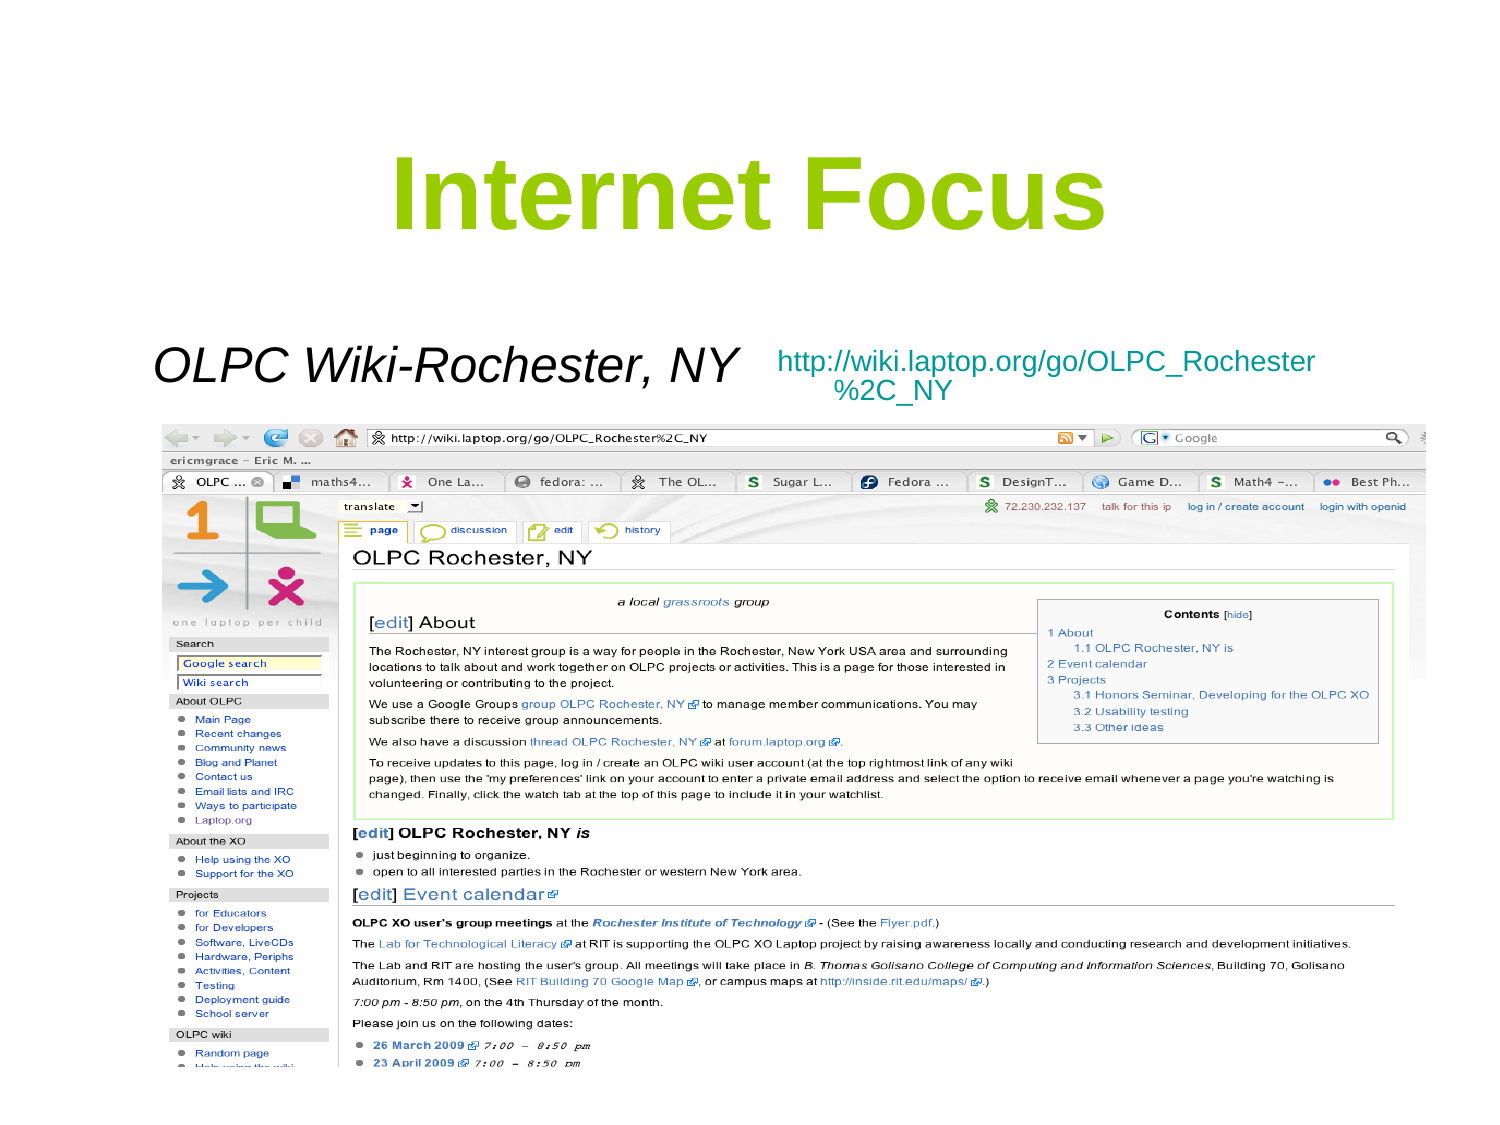

# Internet Focus
http://wiki.laptop.org/go/OLPC_Rochester%2C_NY
OLPC Wiki-Rochester, NY